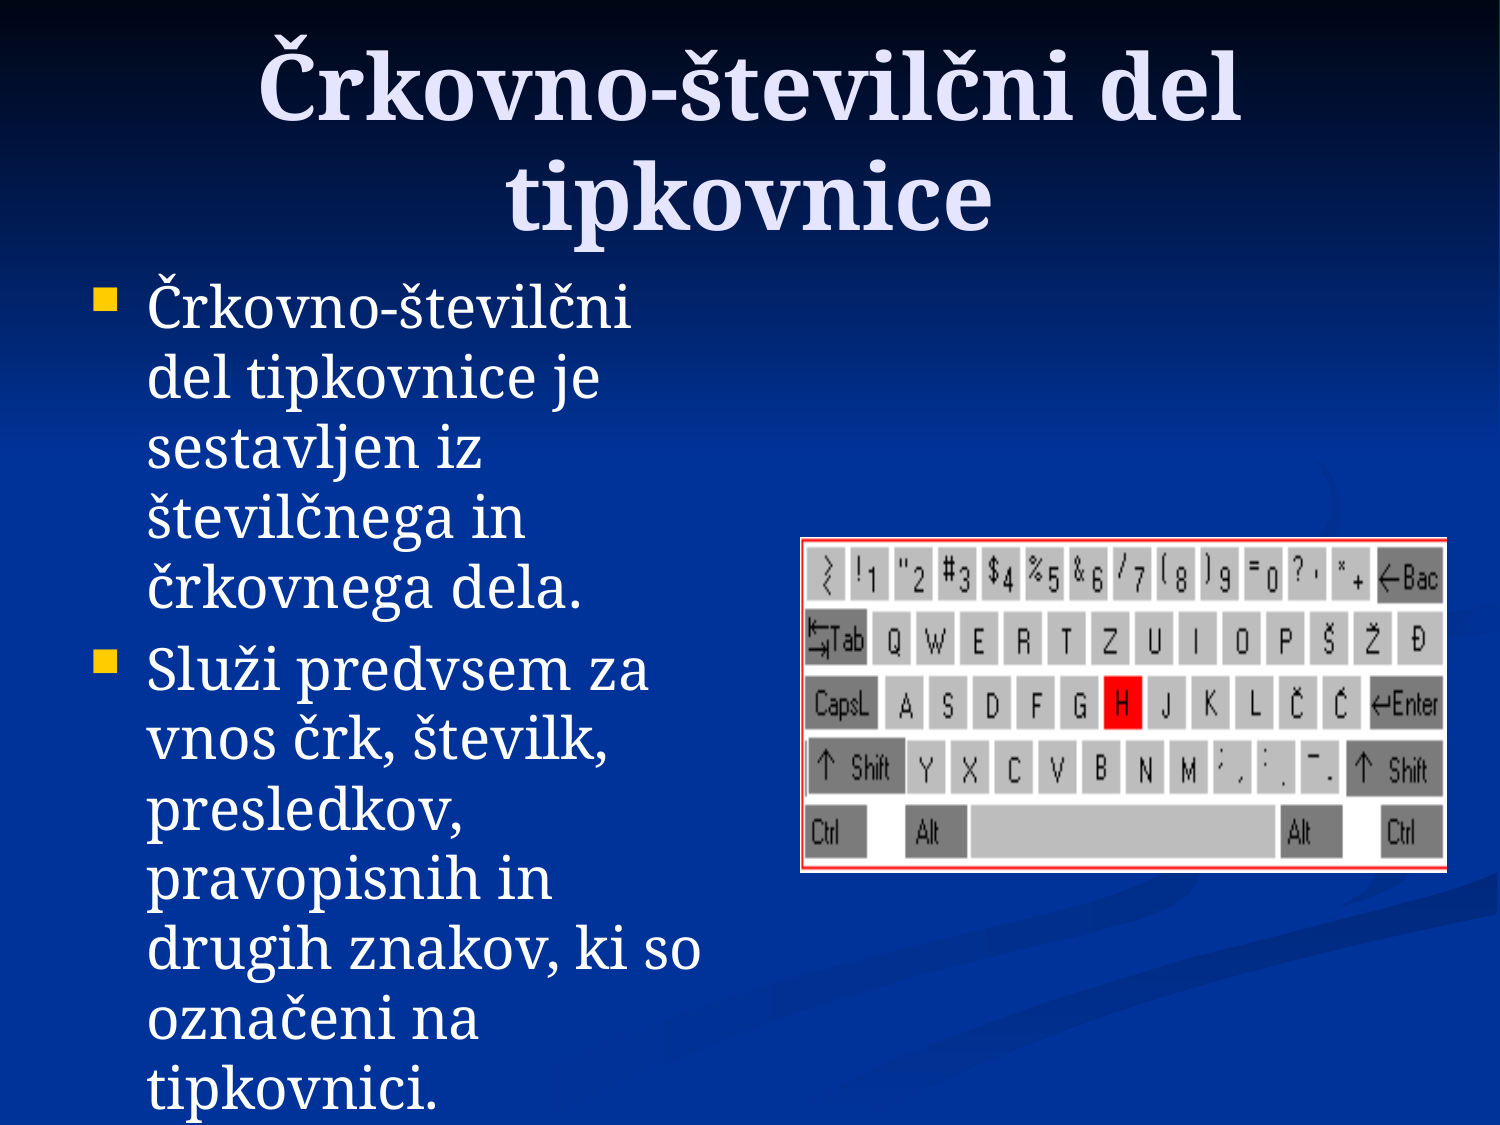

# Črkovno-številčni del tipkovnice
Črkovno-številčni del tipkovnice je sestavljen iz številčnega in črkovnega dela.
Služi predvsem za vnos črk, številk, presledkov, pravopisnih in drugih znakov, ki so označeni na tipkovnici.